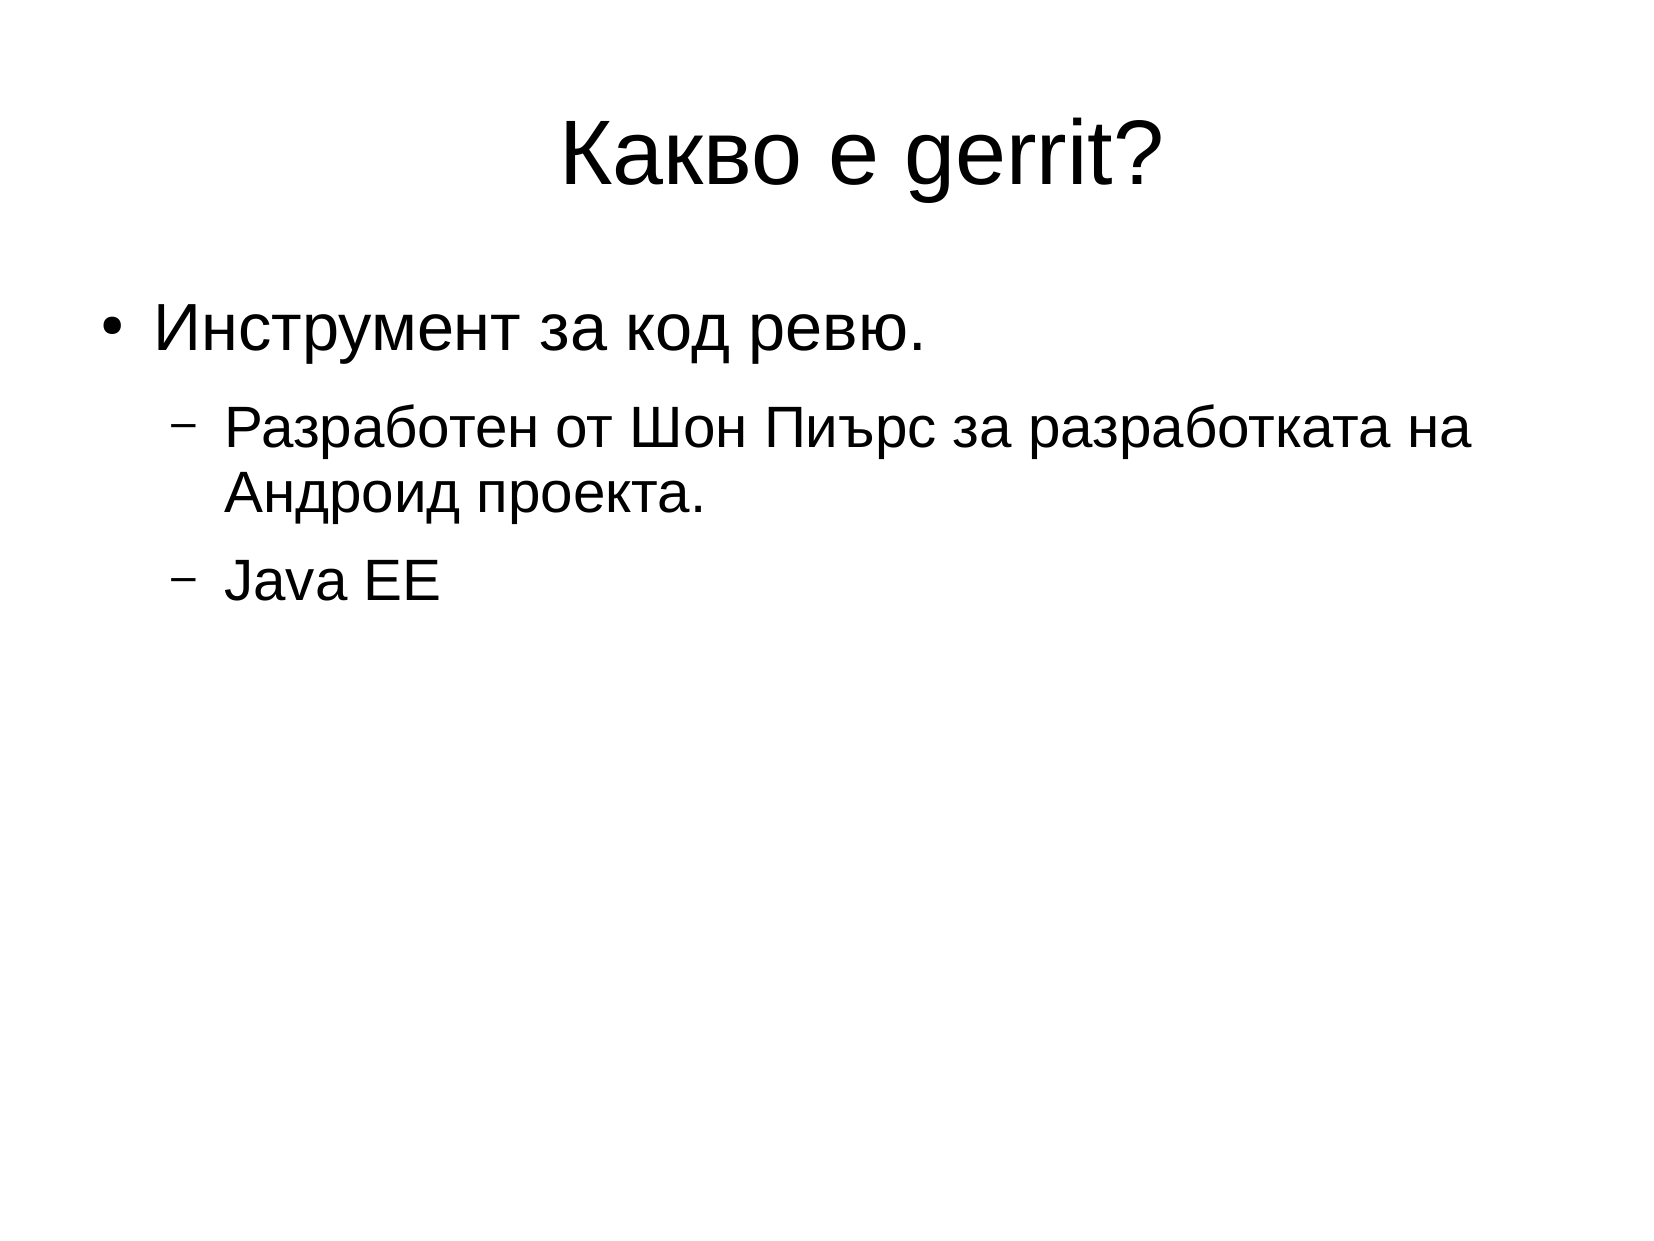

# Какво е gerrit?
Инструмент за код ревю.
Разработен от Шон Пиърс за разработката на Андроид проекта.
Java EE